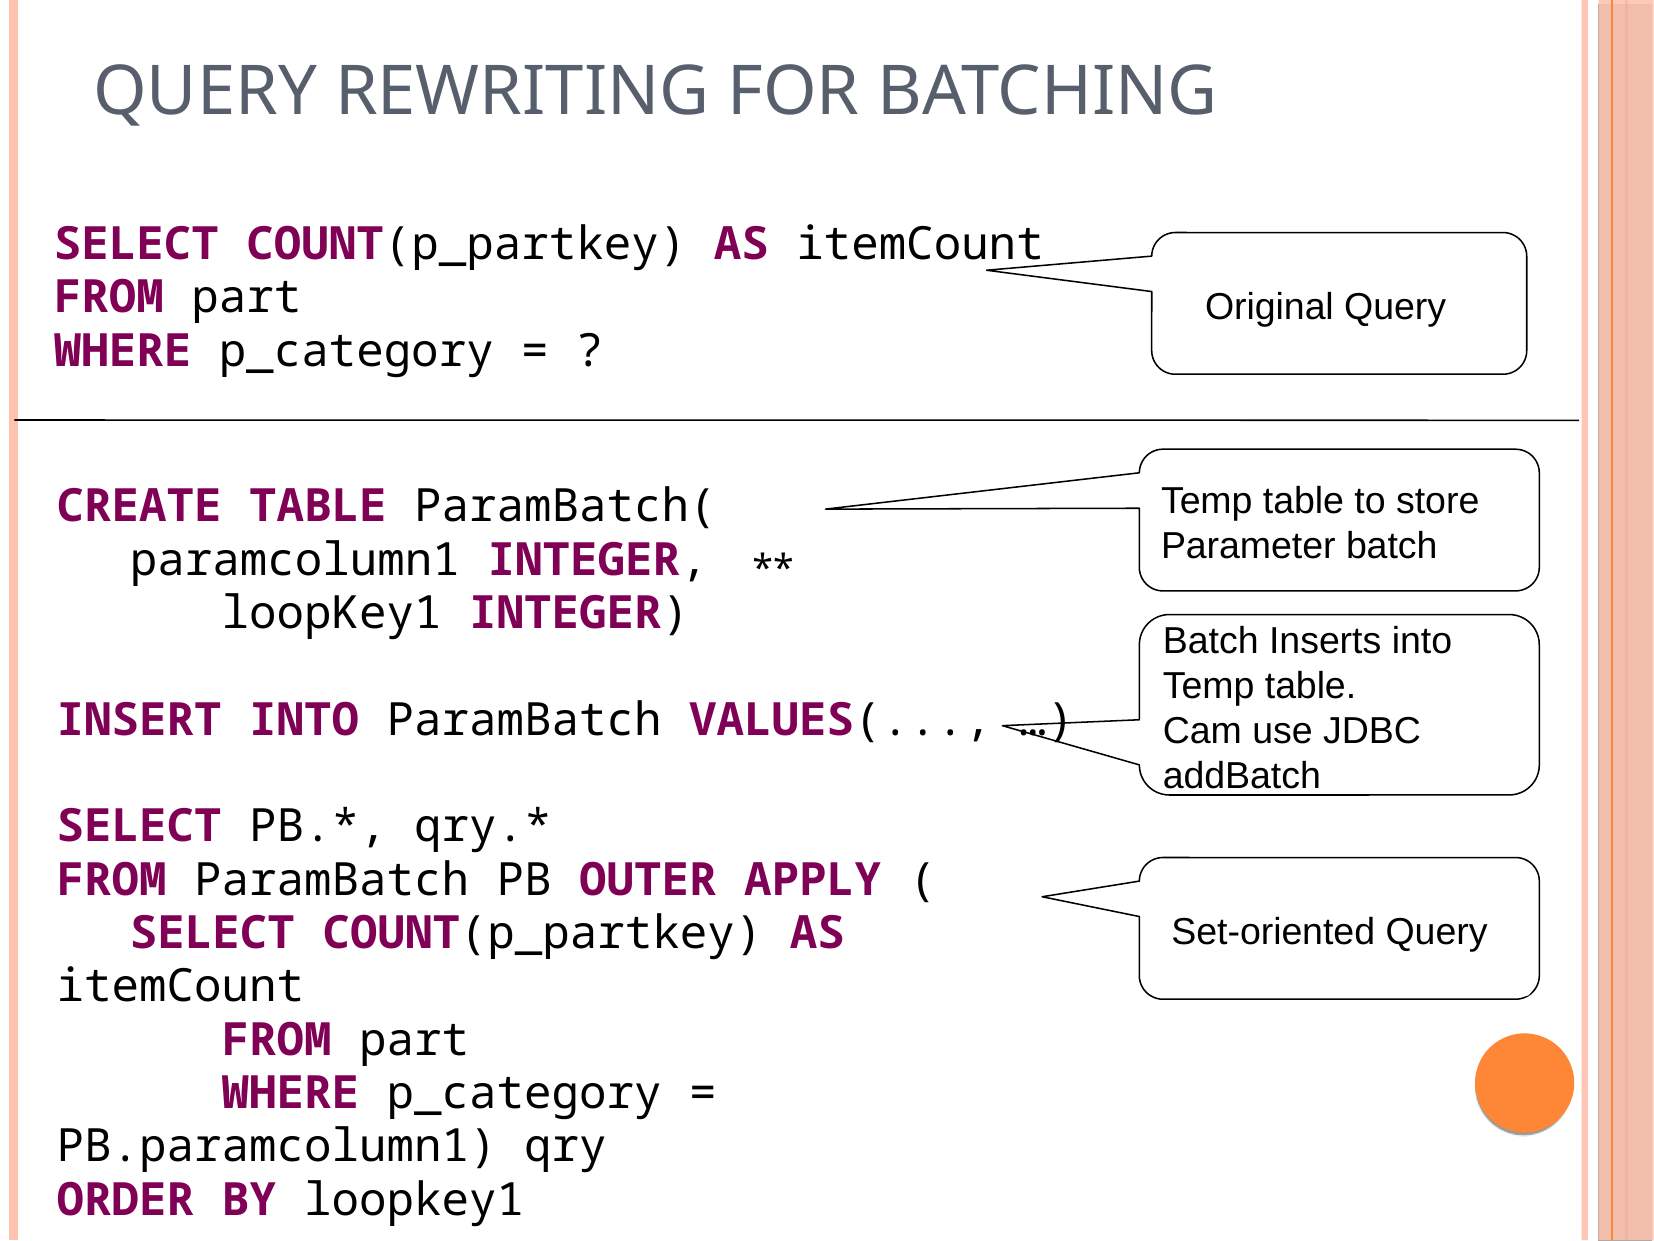

# Query Rewriting For Batching
SELECT COUNT(p_partkey) AS itemCount
FROM part
WHERE p_category = ?
 Original Query
Temp table to store
Parameter batch
CREATE TABLE ParamBatch(
	paramcolumn1 INTEGER,
 loopKey1 INTEGER)
INSERT INTO ParamBatch VALUES(..., …)
SELECT PB.*, qry.*
FROM ParamBatch PB OUTER APPLY (
	SELECT COUNT(p_partkey) AS itemCount
 FROM part
 WHERE p_category = PB.paramcolumn1) qry
ORDER BY loopkey1
**
Batch Inserts into
Temp table.
Cam use JDBC
addBatch
 Set-oriented Query